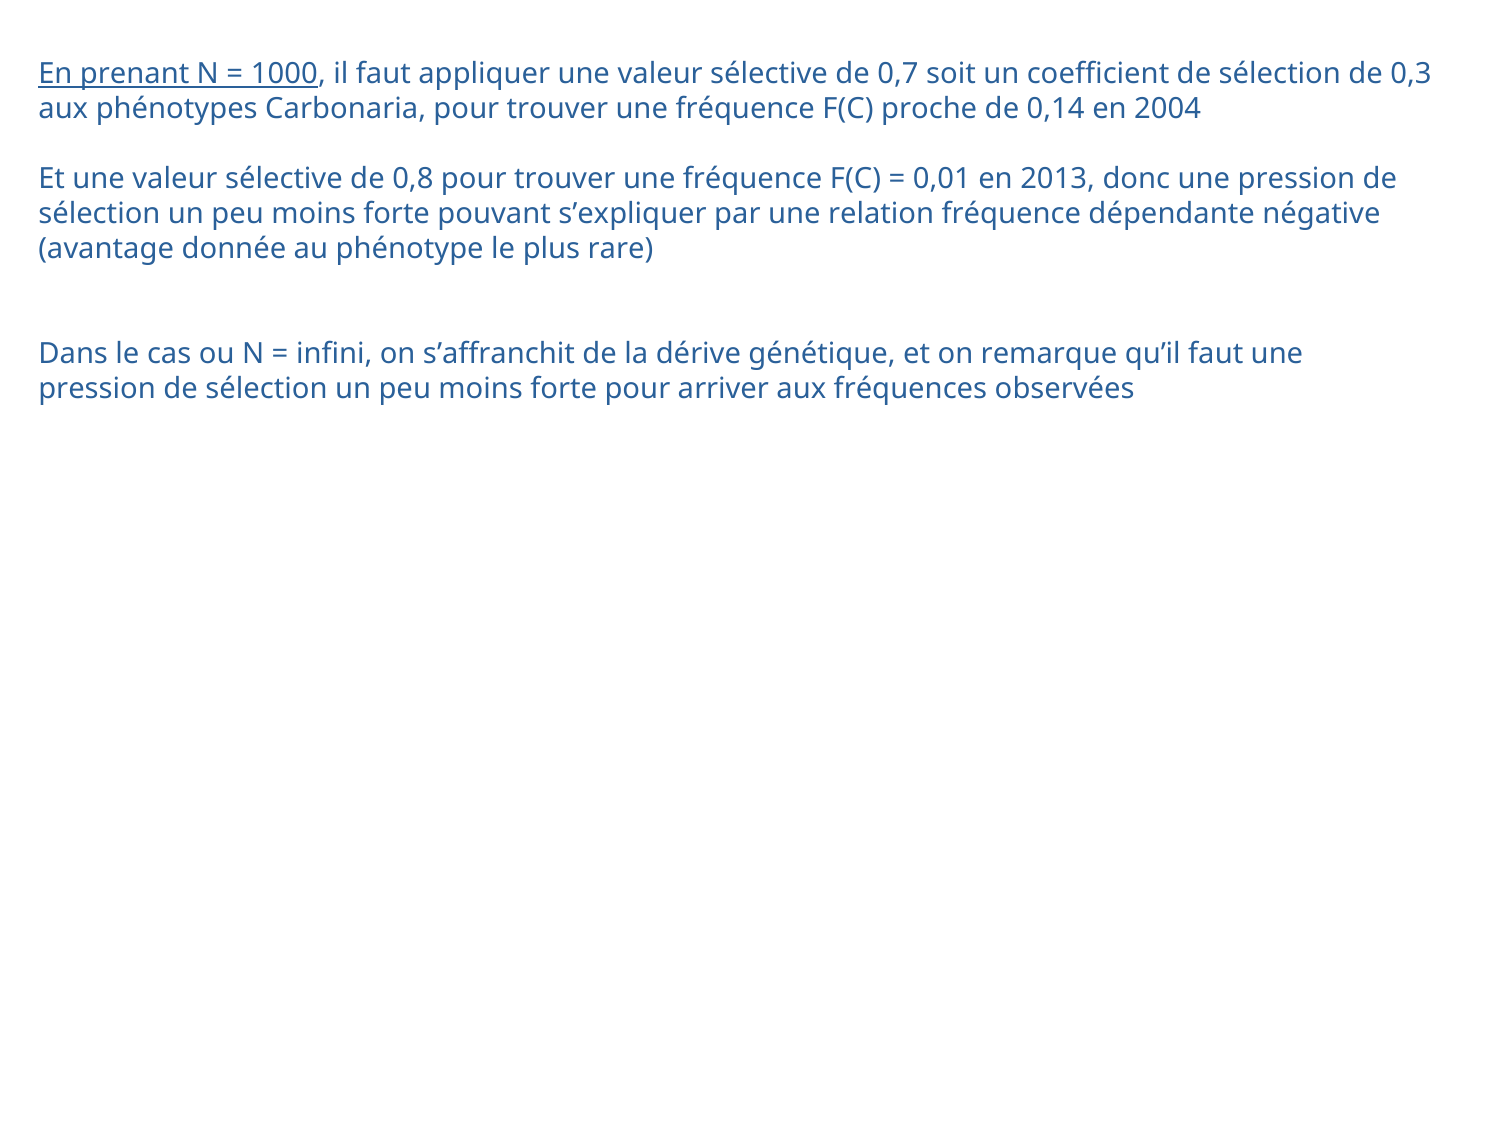

En prenant N = 1000, il faut appliquer une valeur sélective de 0,7 soit un coefficient de sélection de 0,3
aux phénotypes Carbonaria, pour trouver une fréquence F(C) proche de 0,14 en 2004
Et une valeur sélective de 0,8 pour trouver une fréquence F(C) = 0,01 en 2013, donc une pression de
sélection un peu moins forte pouvant s’expliquer par une relation fréquence dépendante négative
(avantage donnée au phénotype le plus rare)
Dans le cas ou N = infini, on s’affranchit de la dérive génétique, et on remarque qu’il faut une
pression de sélection un peu moins forte pour arriver aux fréquences observées